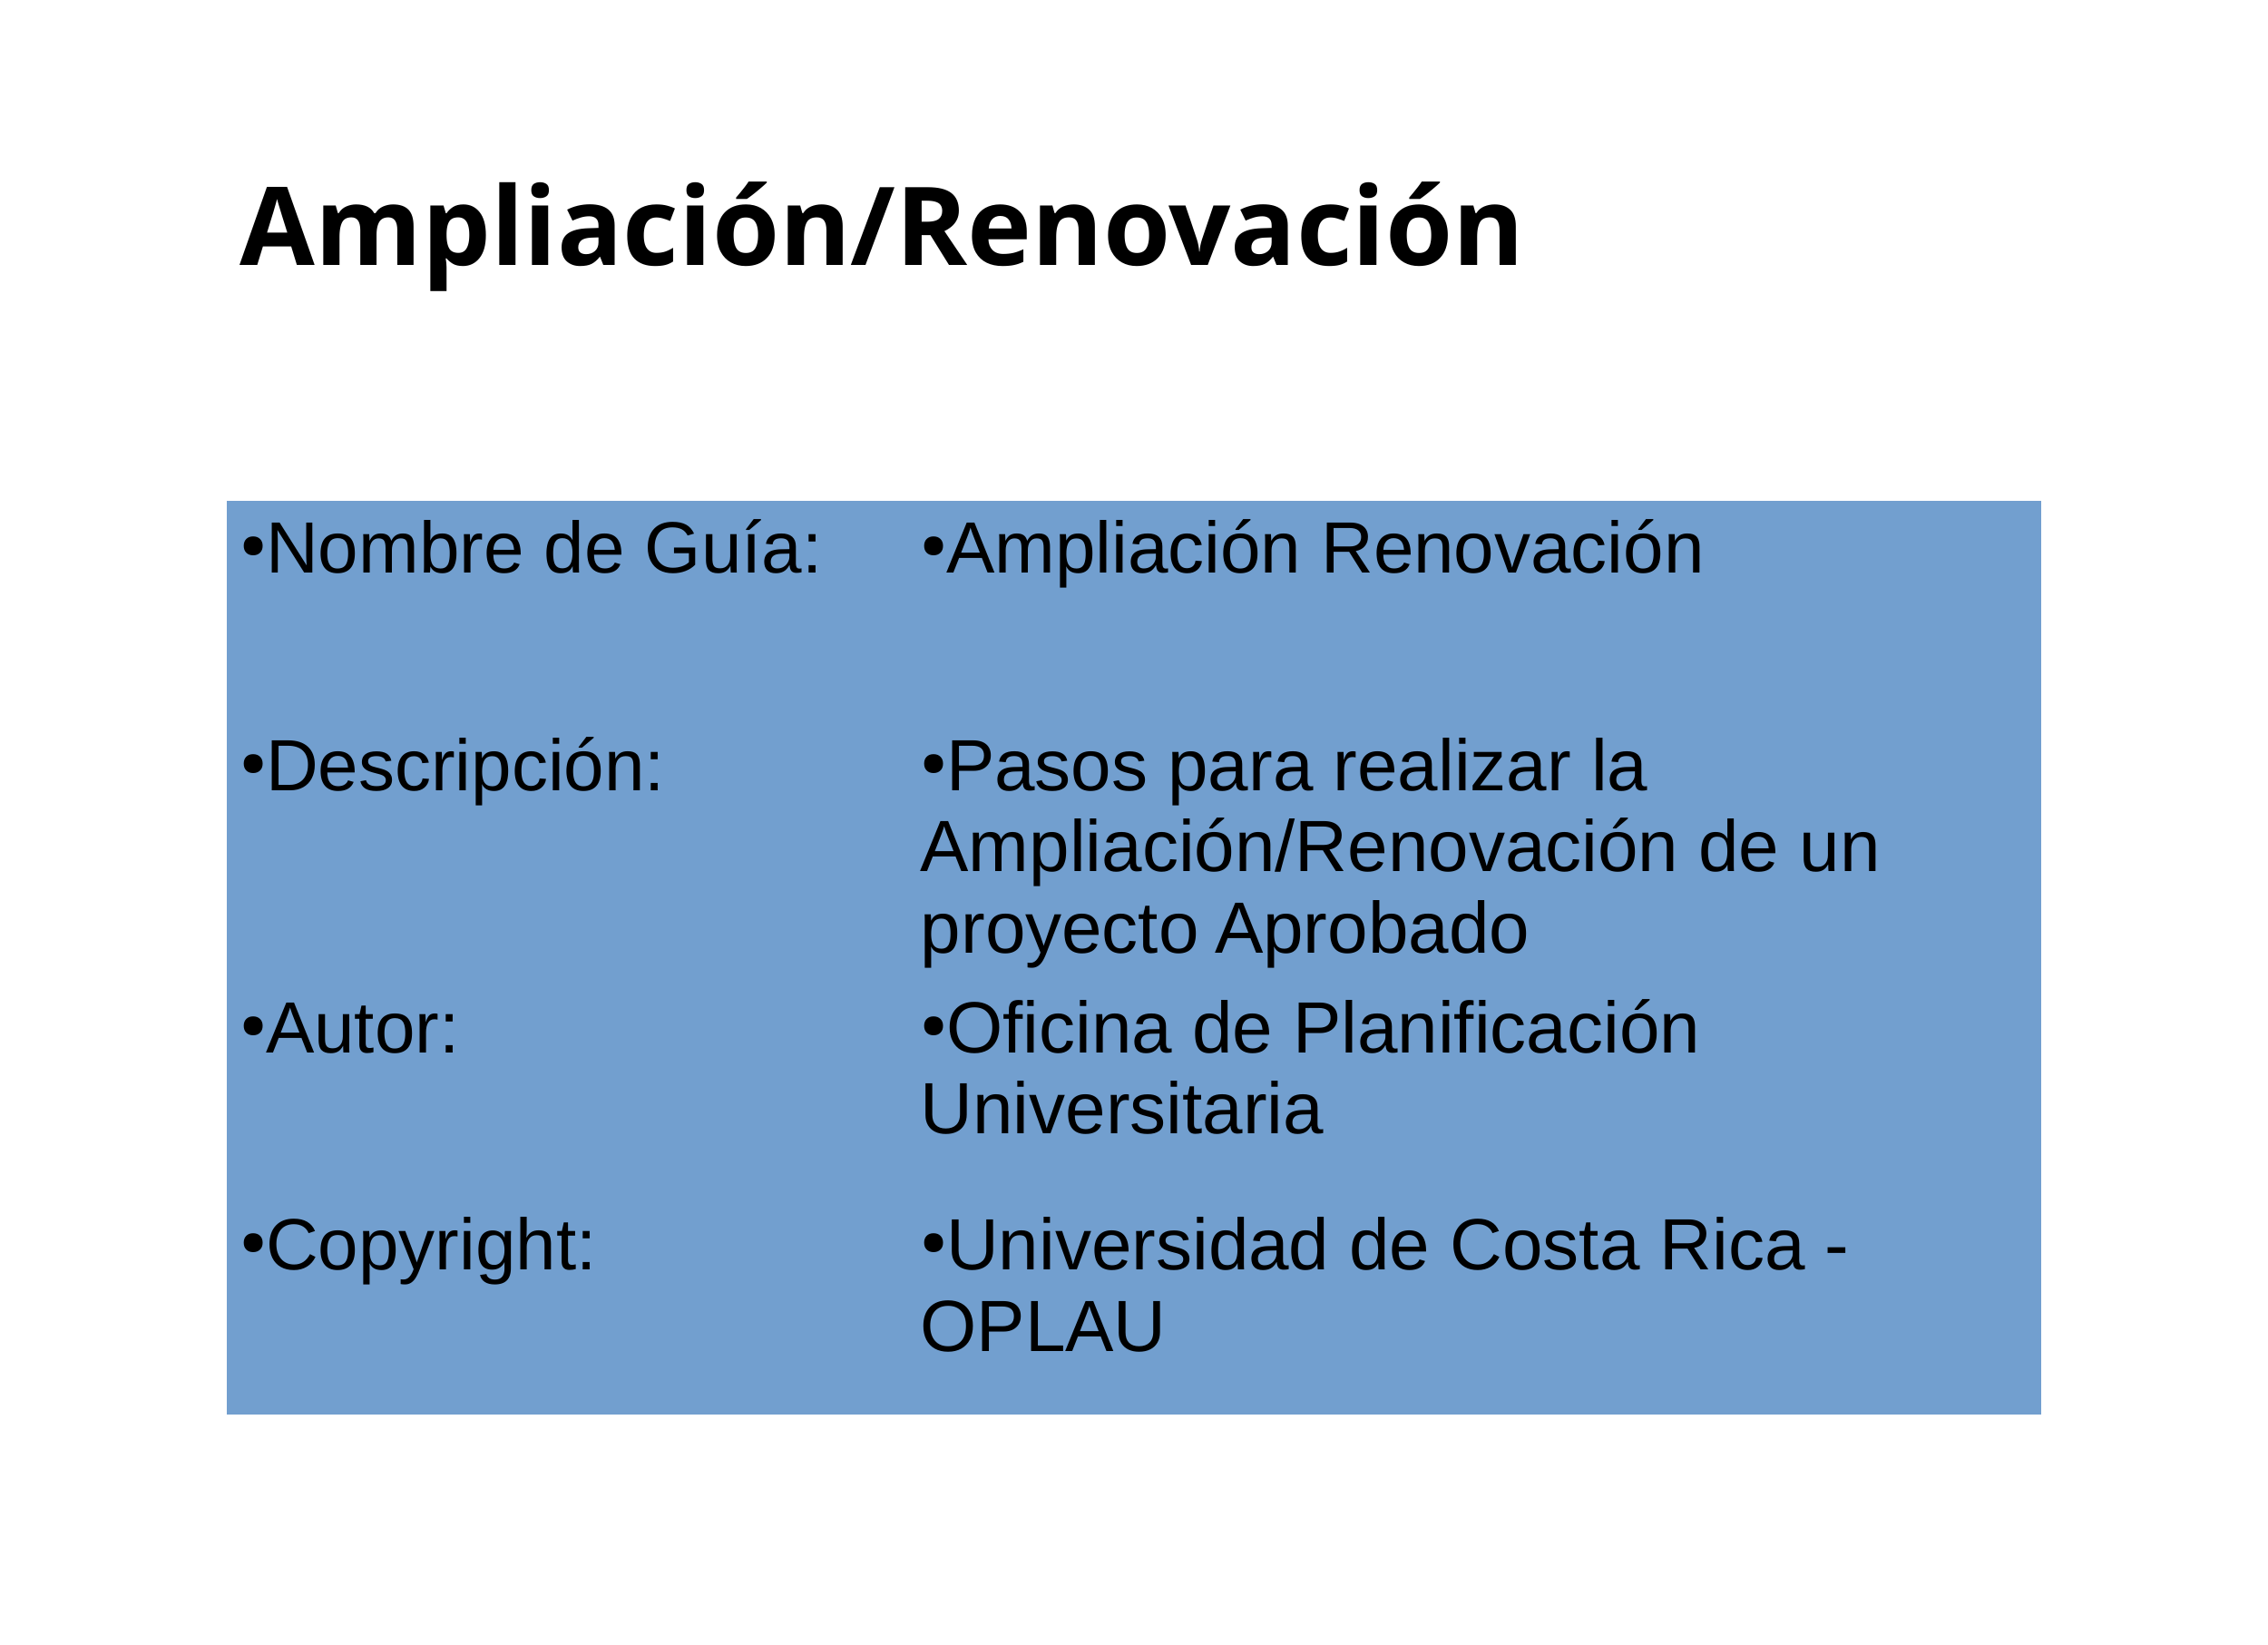

# Ampliación/Renovación
| Nombre de Guía: | Ampliación Renovación |
| --- | --- |
| Descripción: | Pasos para realizar la Ampliación/Renovación de un proyecto Aprobado |
| Autor: | Oficina de Planificación Universitaria |
| Copyright: | Universidad de Costa Rica - OPLAU |